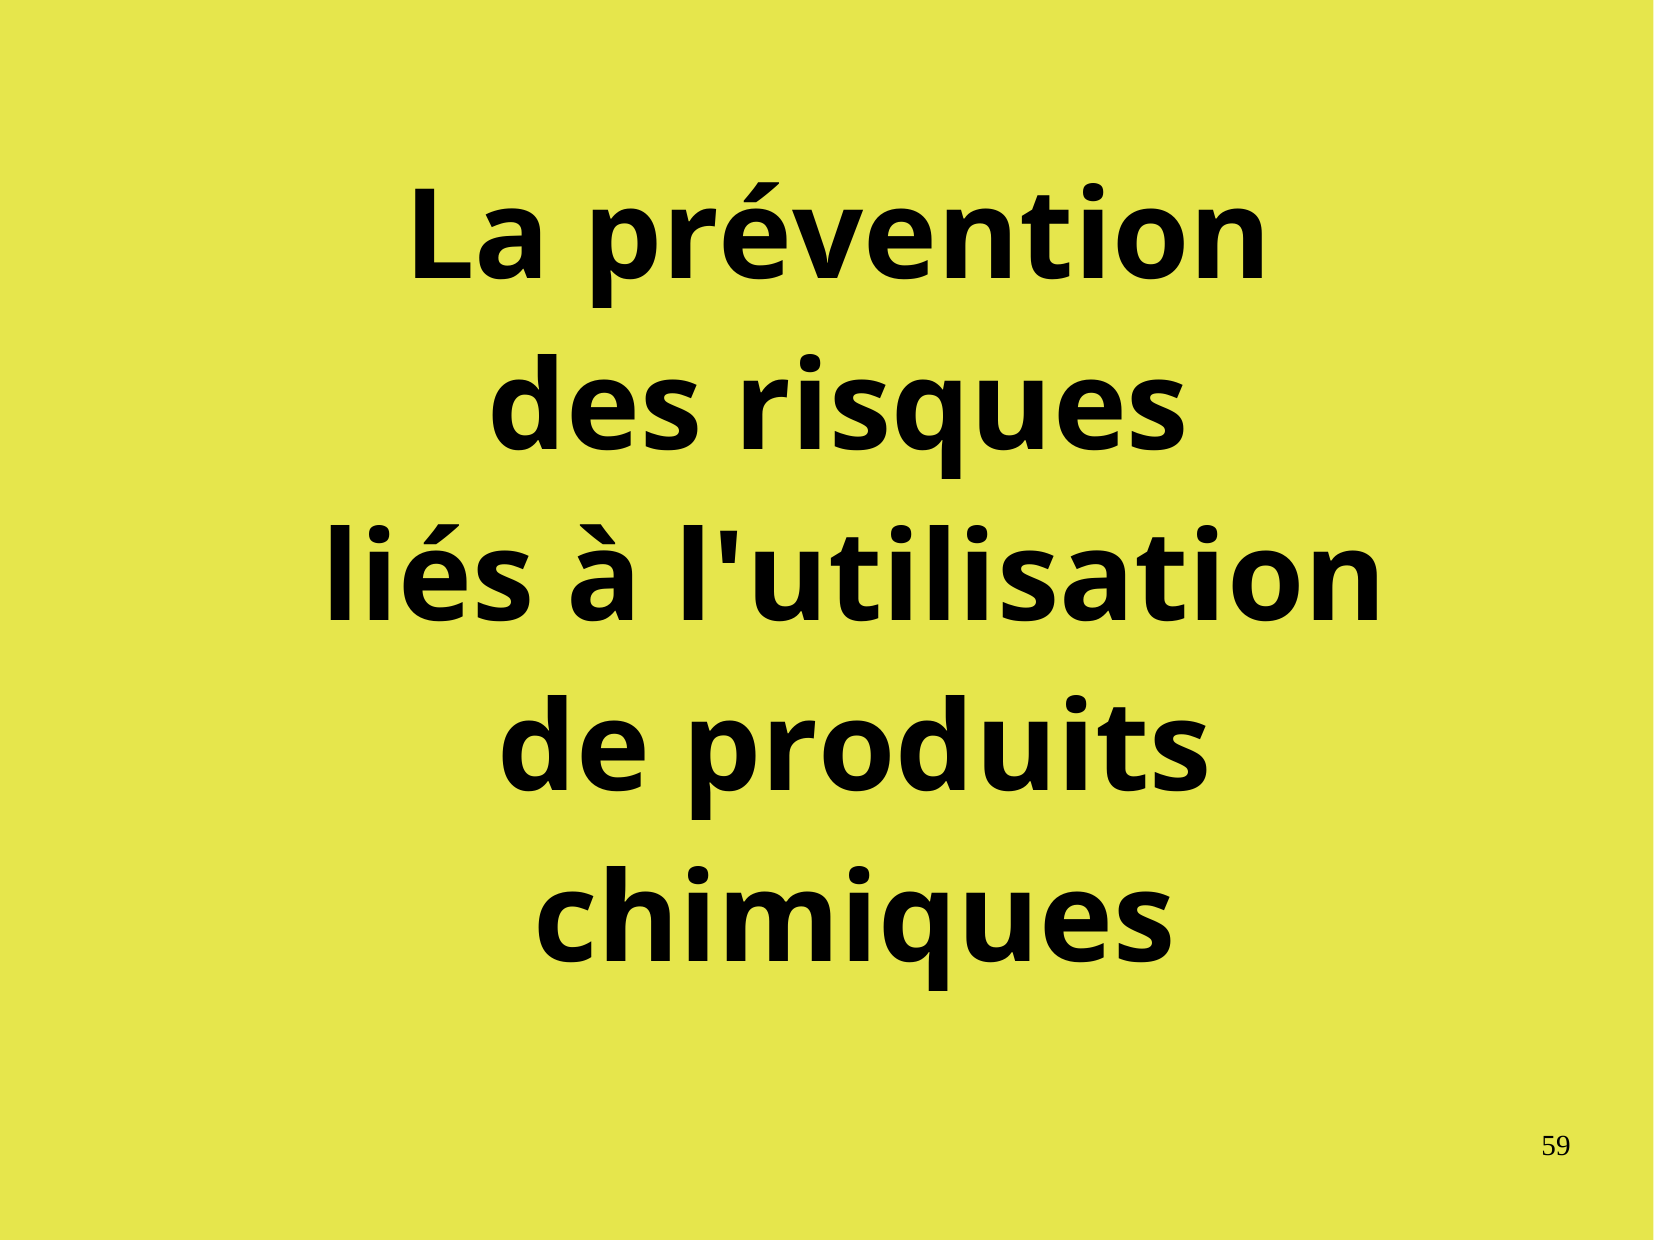

La prévention
des risques
liés à l'utilisation de produits chimiques
59